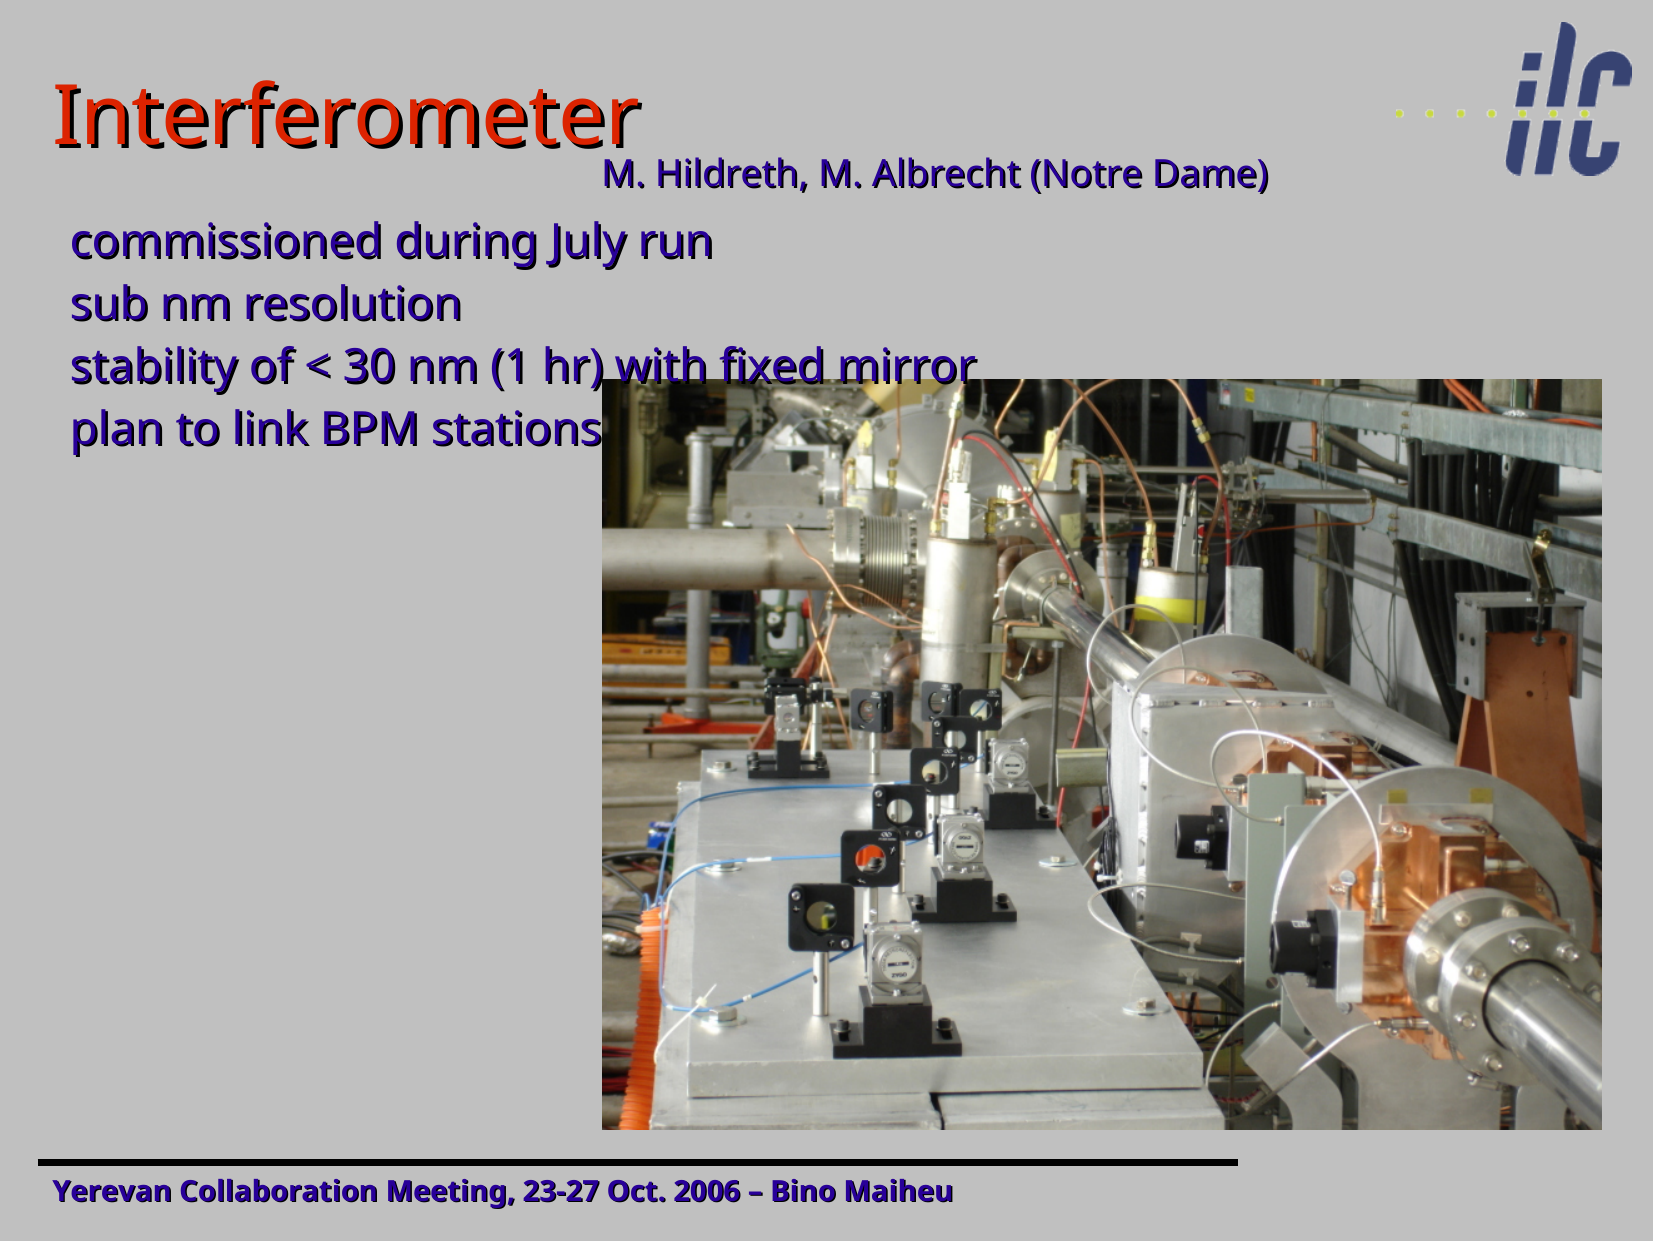

Interferometer
M. Hildreth, M. Albrecht (Notre Dame)
 commissioned during July run
 sub nm resolution
 stability of < 30 nm (1 hr) with fixed mirror
 plan to link BPM stations
Yerevan Collaboration Meeting, 23-27 Oct. 2006 – Bino Maiheu